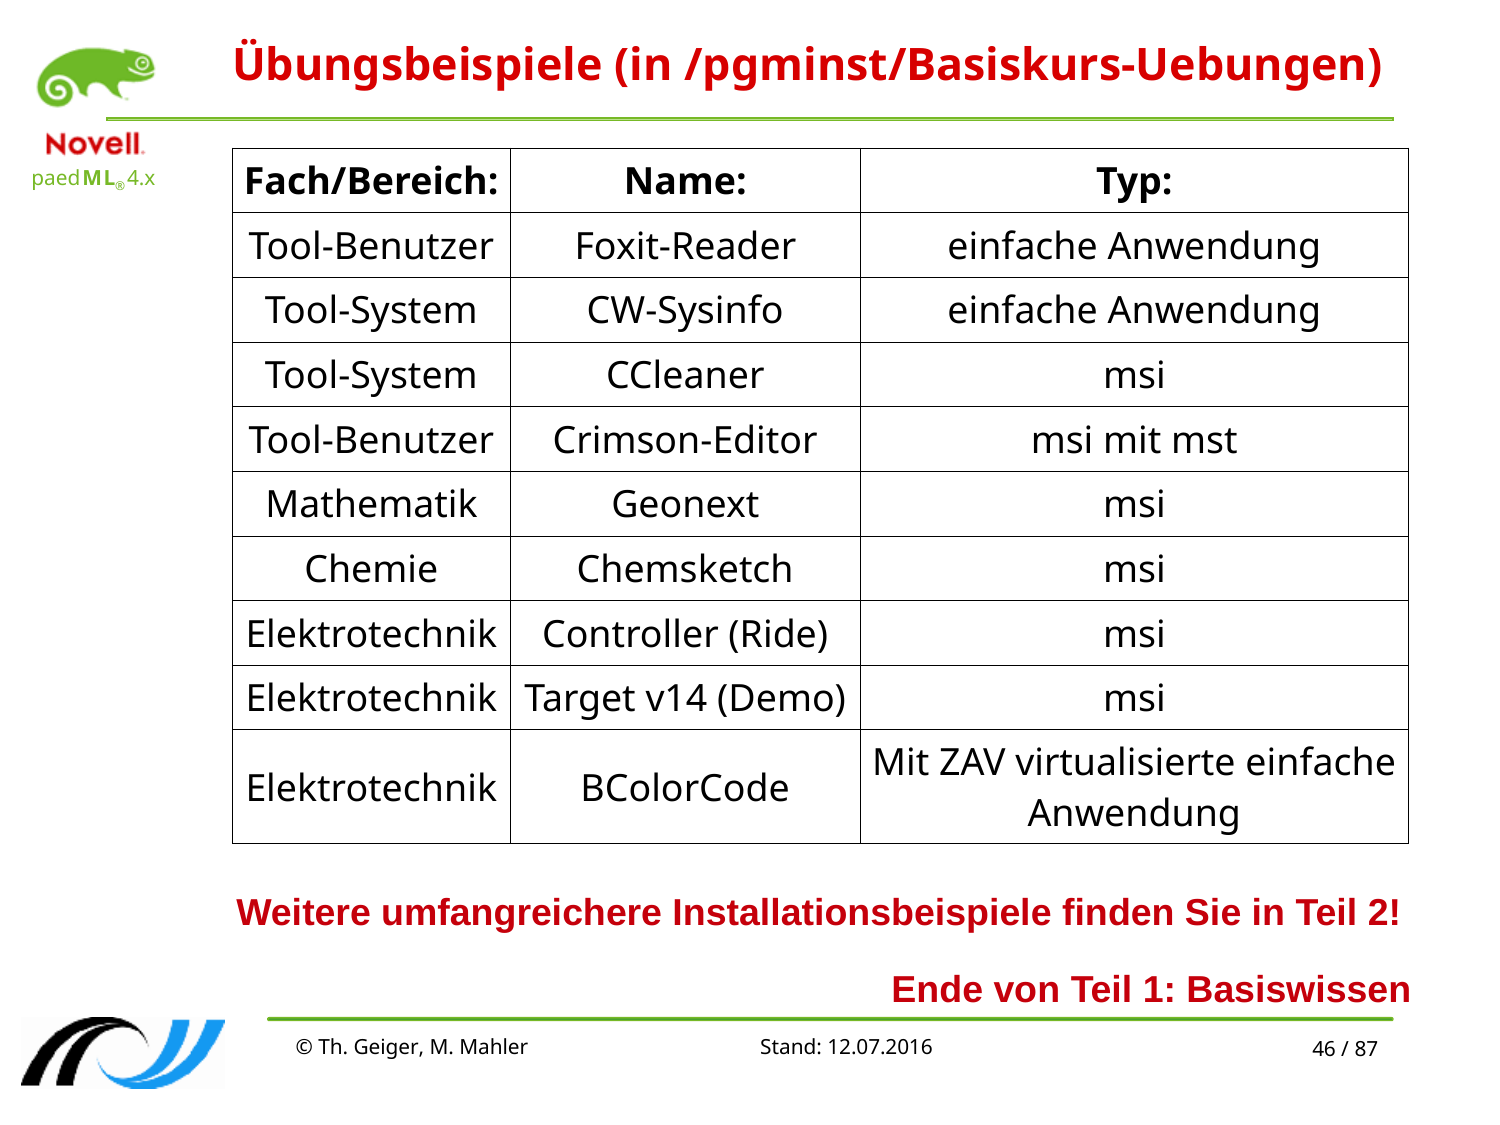

# Übungsbeispiele (in /pgminst/Basiskurs-Uebungen)
| Fach/Bereich: | Name: | Typ: |
| --- | --- | --- |
| Tool-Benutzer | Foxit-Reader | einfache Anwendung |
| Tool-System | CW-Sysinfo | einfache Anwendung |
| Tool-System | CCleaner | msi |
| Tool-Benutzer | Crimson-Editor | msi mit mst |
| Mathematik | Geonext | msi |
| Chemie | Chemsketch | msi |
| Elektrotechnik | Controller (Ride) | msi |
| Elektrotechnik | Target v14 (Demo) | msi |
| Elektrotechnik | BColorCode | Mit ZAV virtualisierte einfache Anwendung |
Weitere umfangreichere Installationsbeispiele finden Sie in Teil 2!
Ende von Teil 1: Basiswissen
© Th. Geiger, M. Mahler
12.07.2016
46